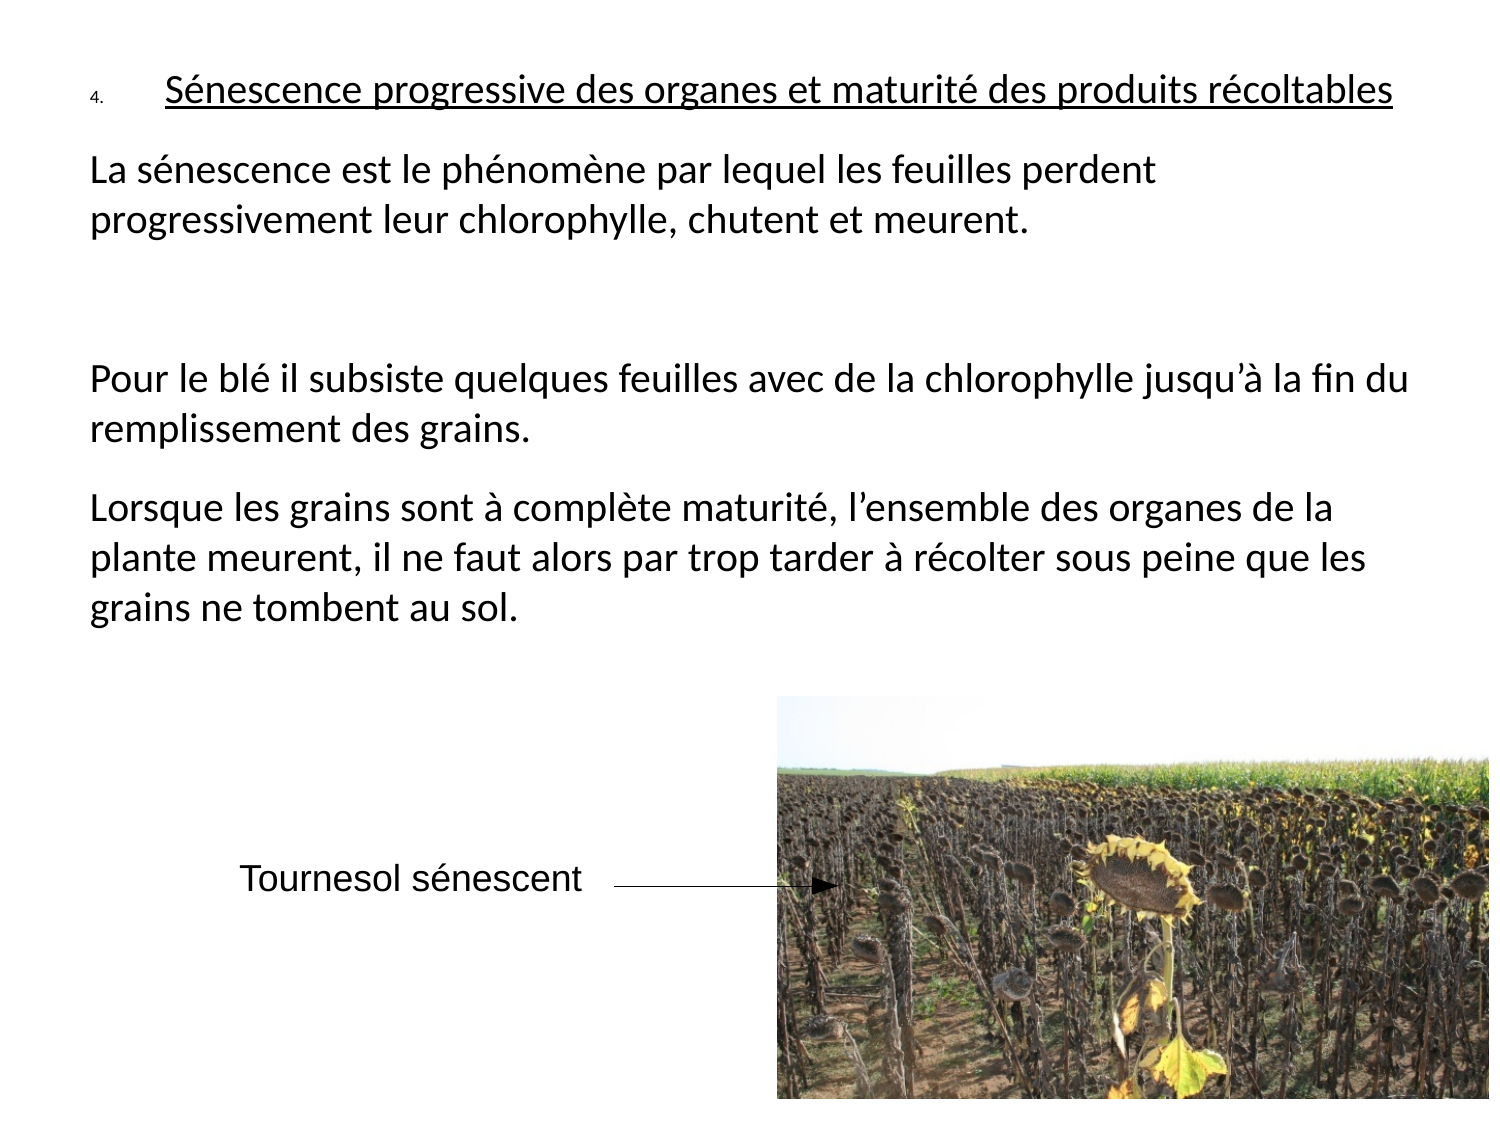

# Sénescence progressive des organes et maturité des produits récoltables
La sénescence est le phénomène par lequel les feuilles perdent progressivement leur chlorophylle, chutent et meurent.
Pour le blé il subsiste quelques feuilles avec de la chlorophylle jusqu’à la fin du remplissement des grains.
Lorsque les grains sont à complète maturité, l’ensemble des organes de la plante meurent, il ne faut alors par trop tarder à récolter sous peine que les grains ne tombent au sol.
Tournesol sénescent